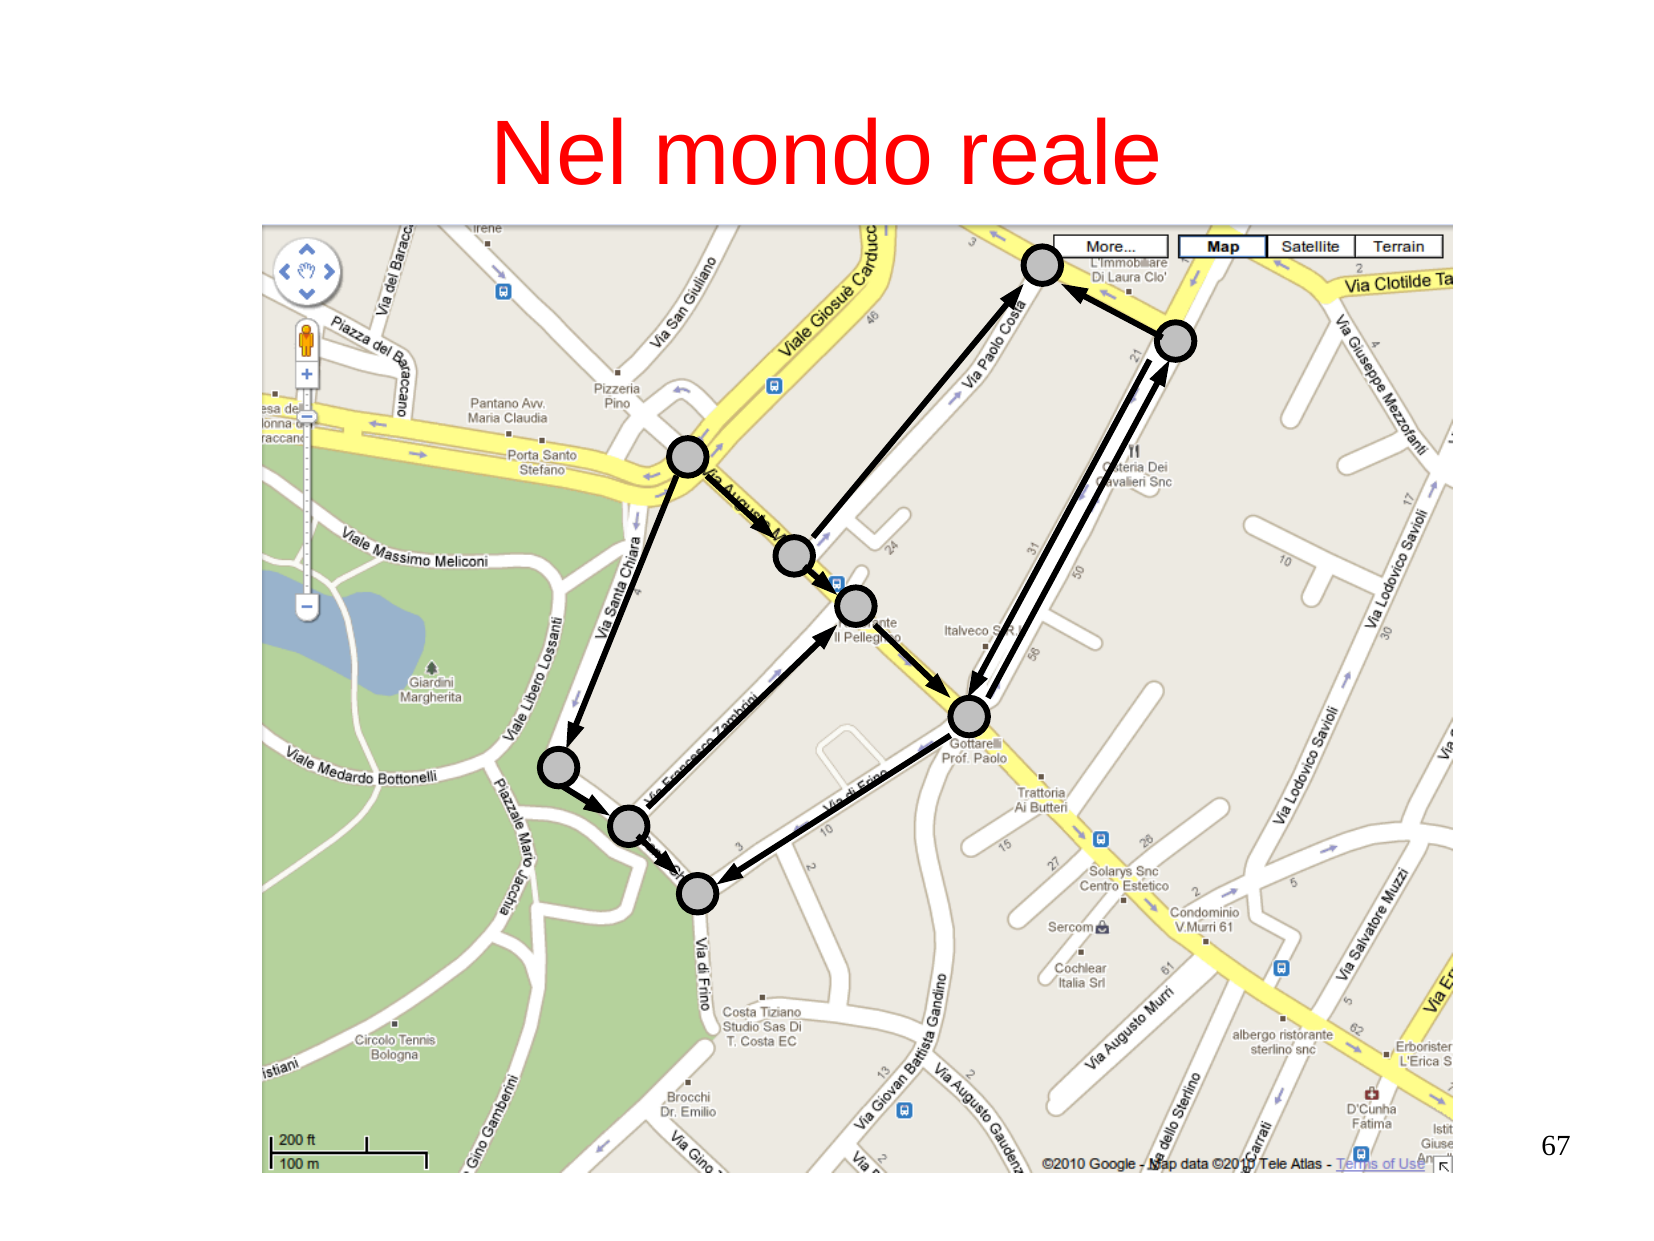

# Nel mondo reale
Algoritmi e Strutture Dati
67